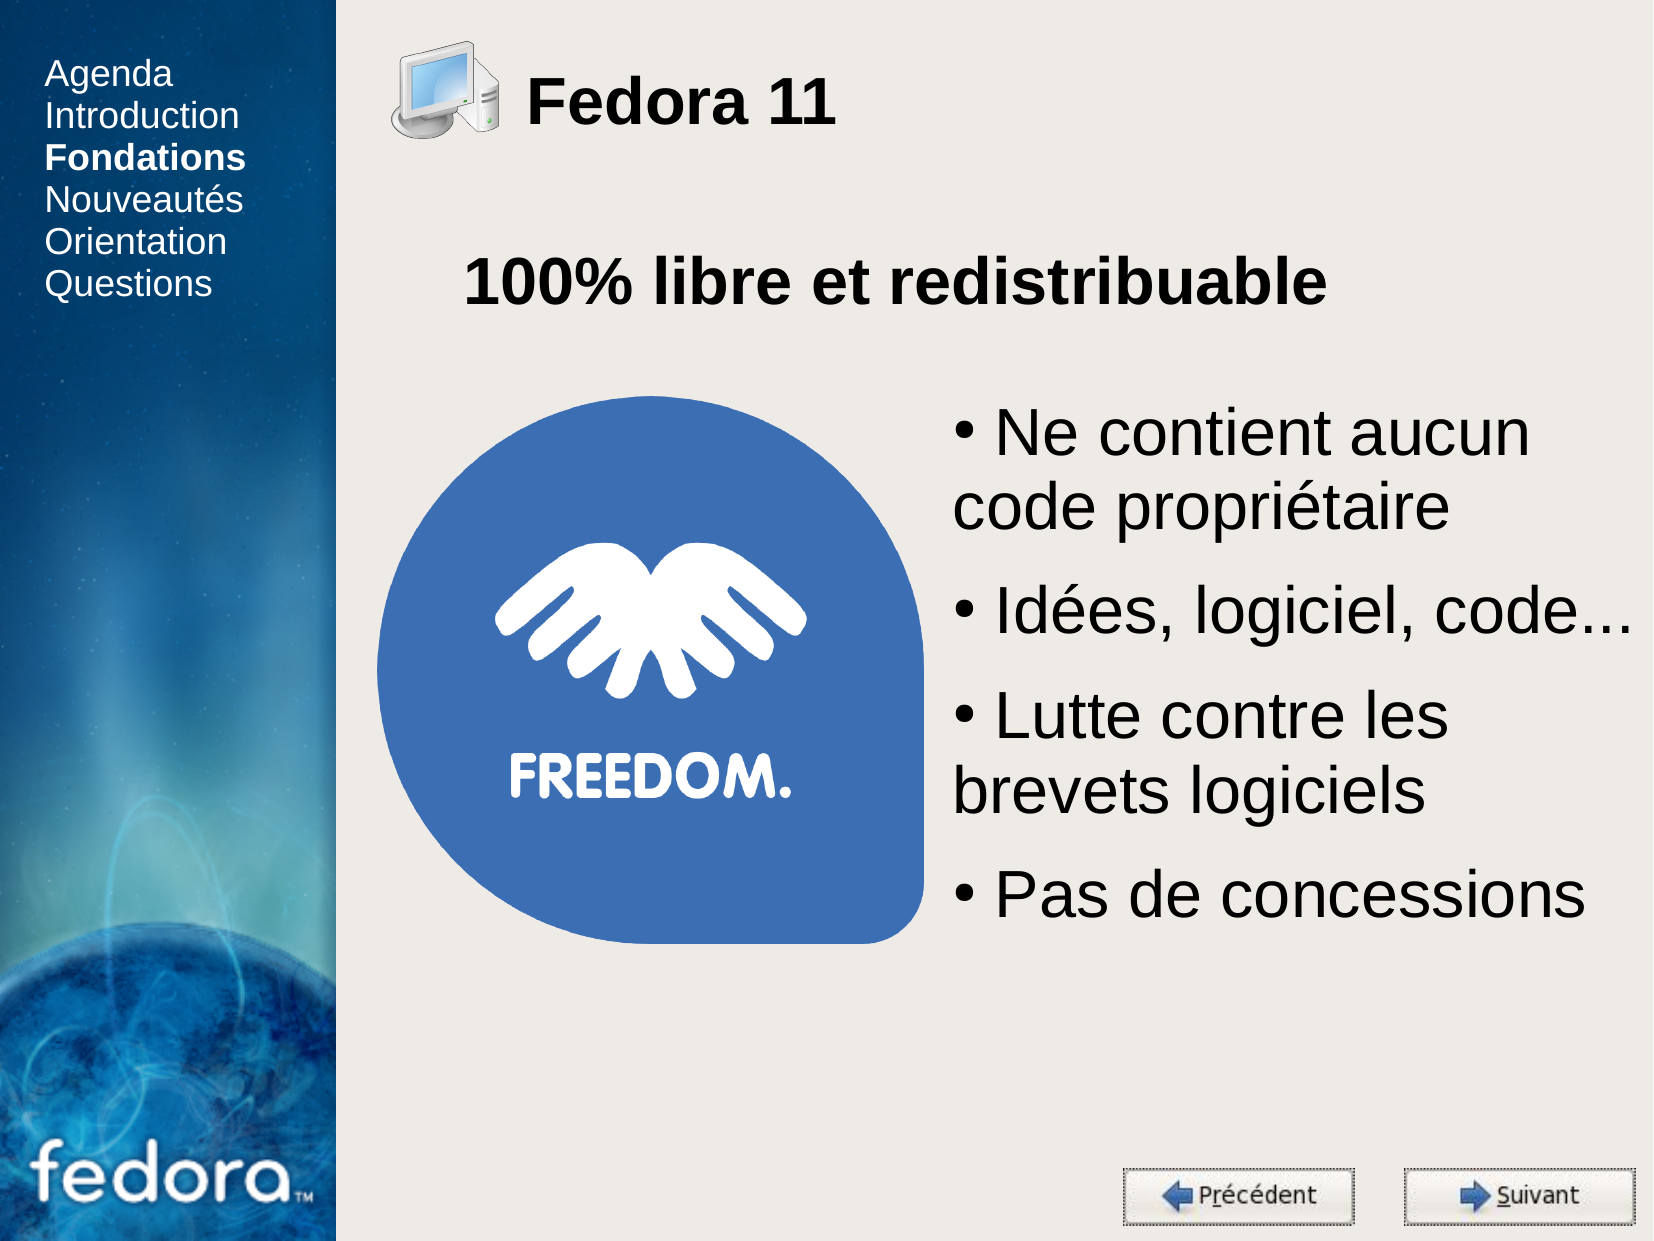

Agenda
Introduction
Fondations
Nouveautés
Orientation
Questions
# Agenda
Fedora 11
100% libre et redistribuable
 Ne contient aucun code propriétaire
 Idées, logiciel, code...
 Lutte contre les brevets logiciels
 Pas de concessions